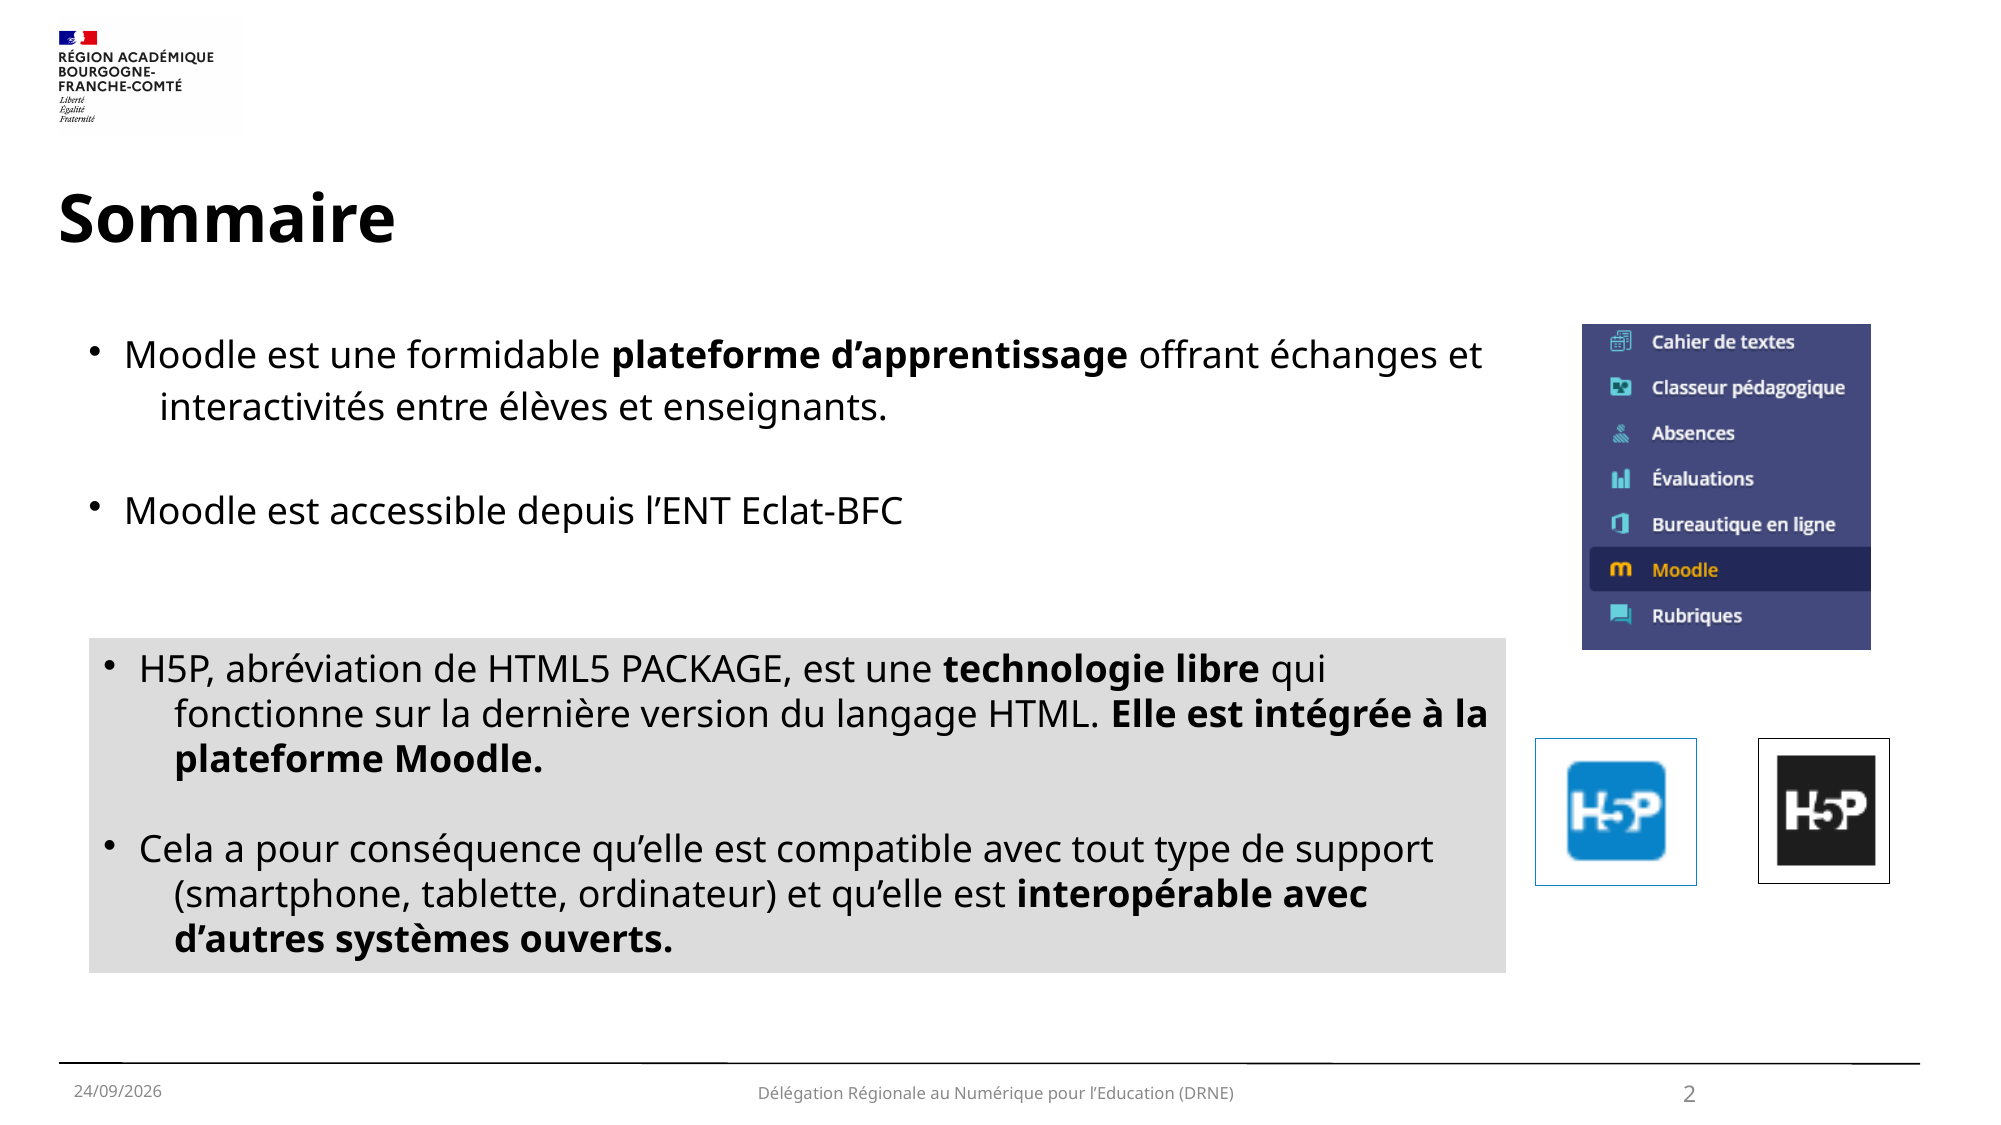

# Sommaire
Moodle est une formidable plateforme d’apprentissage offrant échanges et interactivités entre élèves et enseignants.
Moodle est accessible depuis l’ENT Eclat-BFC
H5P, abréviation de HTML5 PACKAGE, est une technologie libre qui fonctionne sur la dernière version du langage HTML. Elle est intégrée à la plateforme Moodle.
Cela a pour conséquence qu’elle est compatible avec tout type de support (smartphone, tablette, ordinateur) et qu’elle est interopérable avec d’autres systèmes ouverts.
Délégation Régionale au Numérique pour l’Education (DRNE)